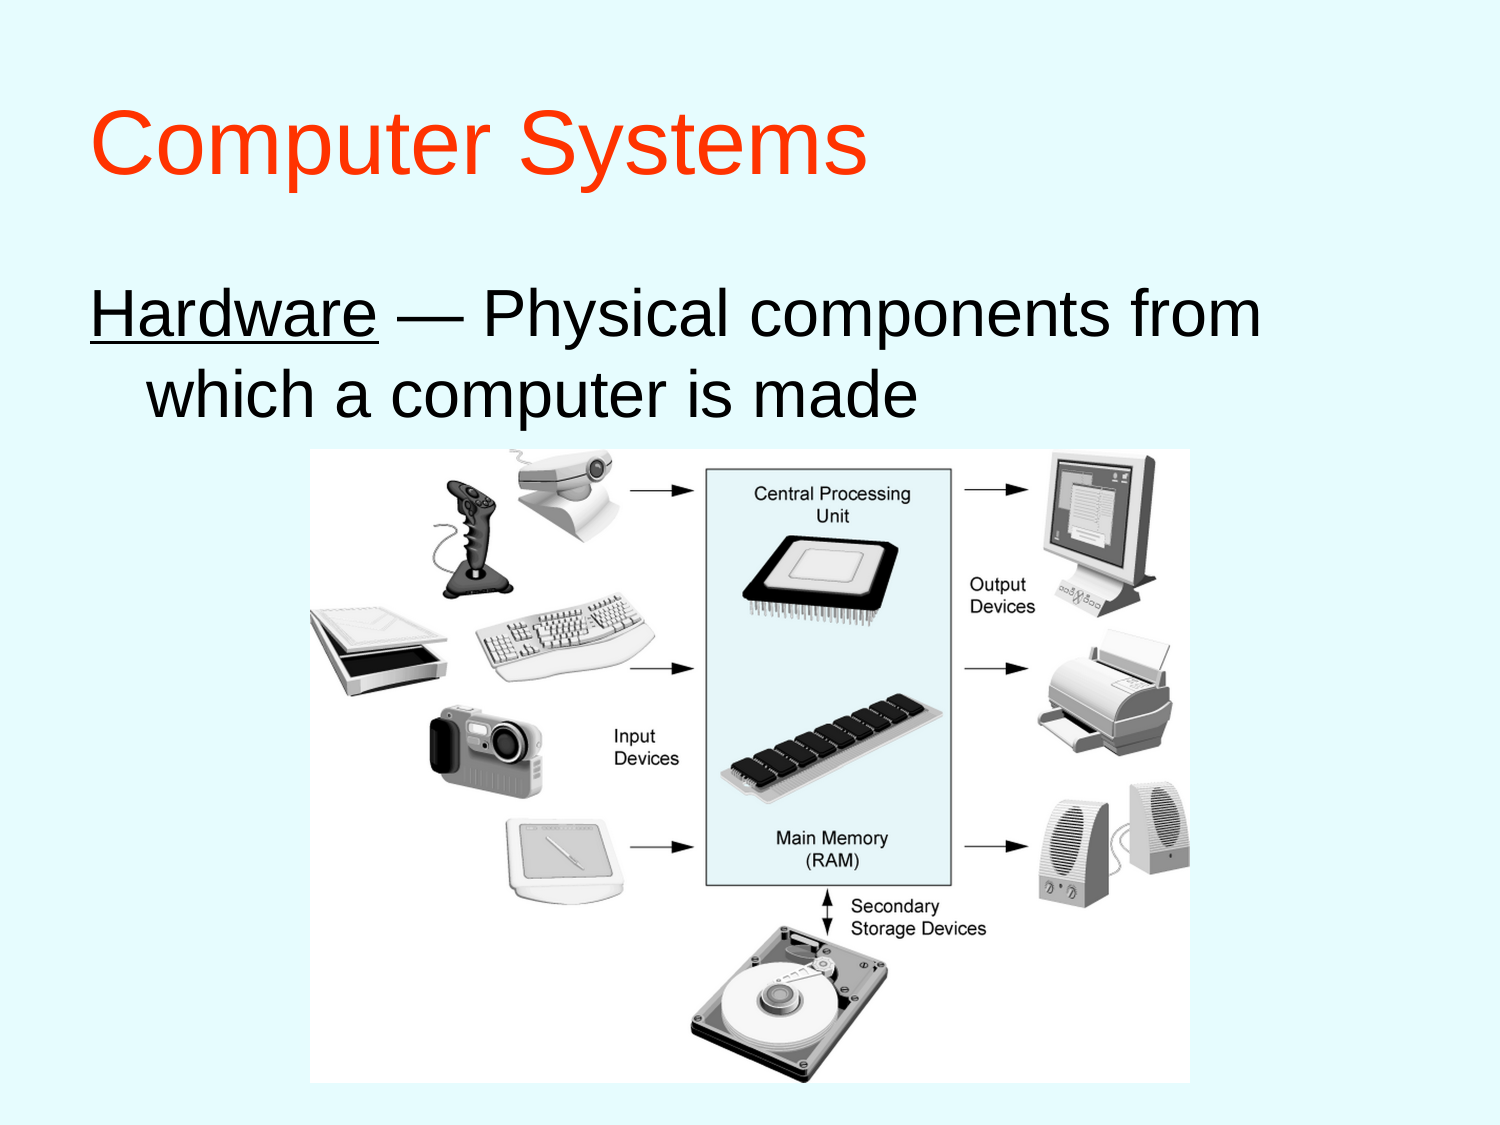

# Computer Systems
Hardware — Physical components from which a computer is made